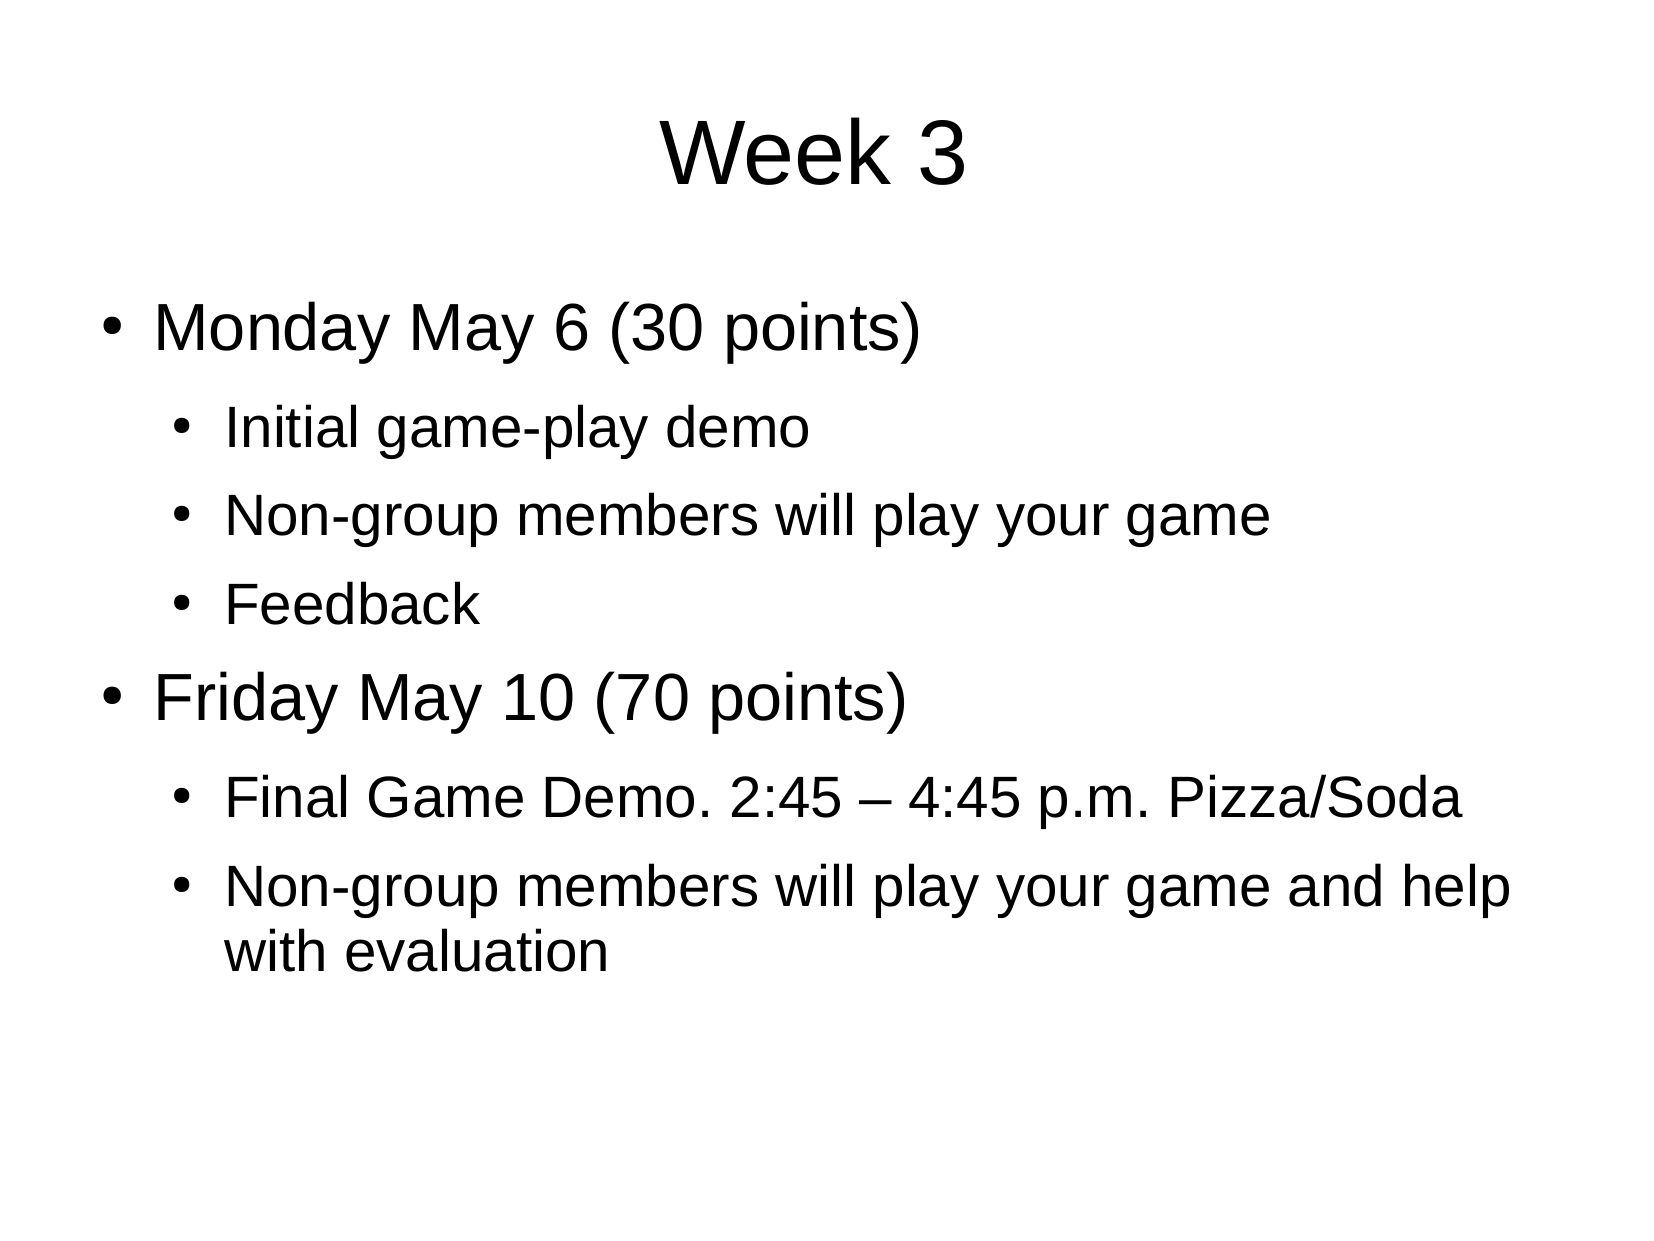

# Week 3
Monday May 6 (30 points)
Initial game-play demo
Non-group members will play your game
Feedback
Friday May 10 (70 points)
Final Game Demo. 2:45 – 4:45 p.m. Pizza/Soda
Non-group members will play your game and help with evaluation